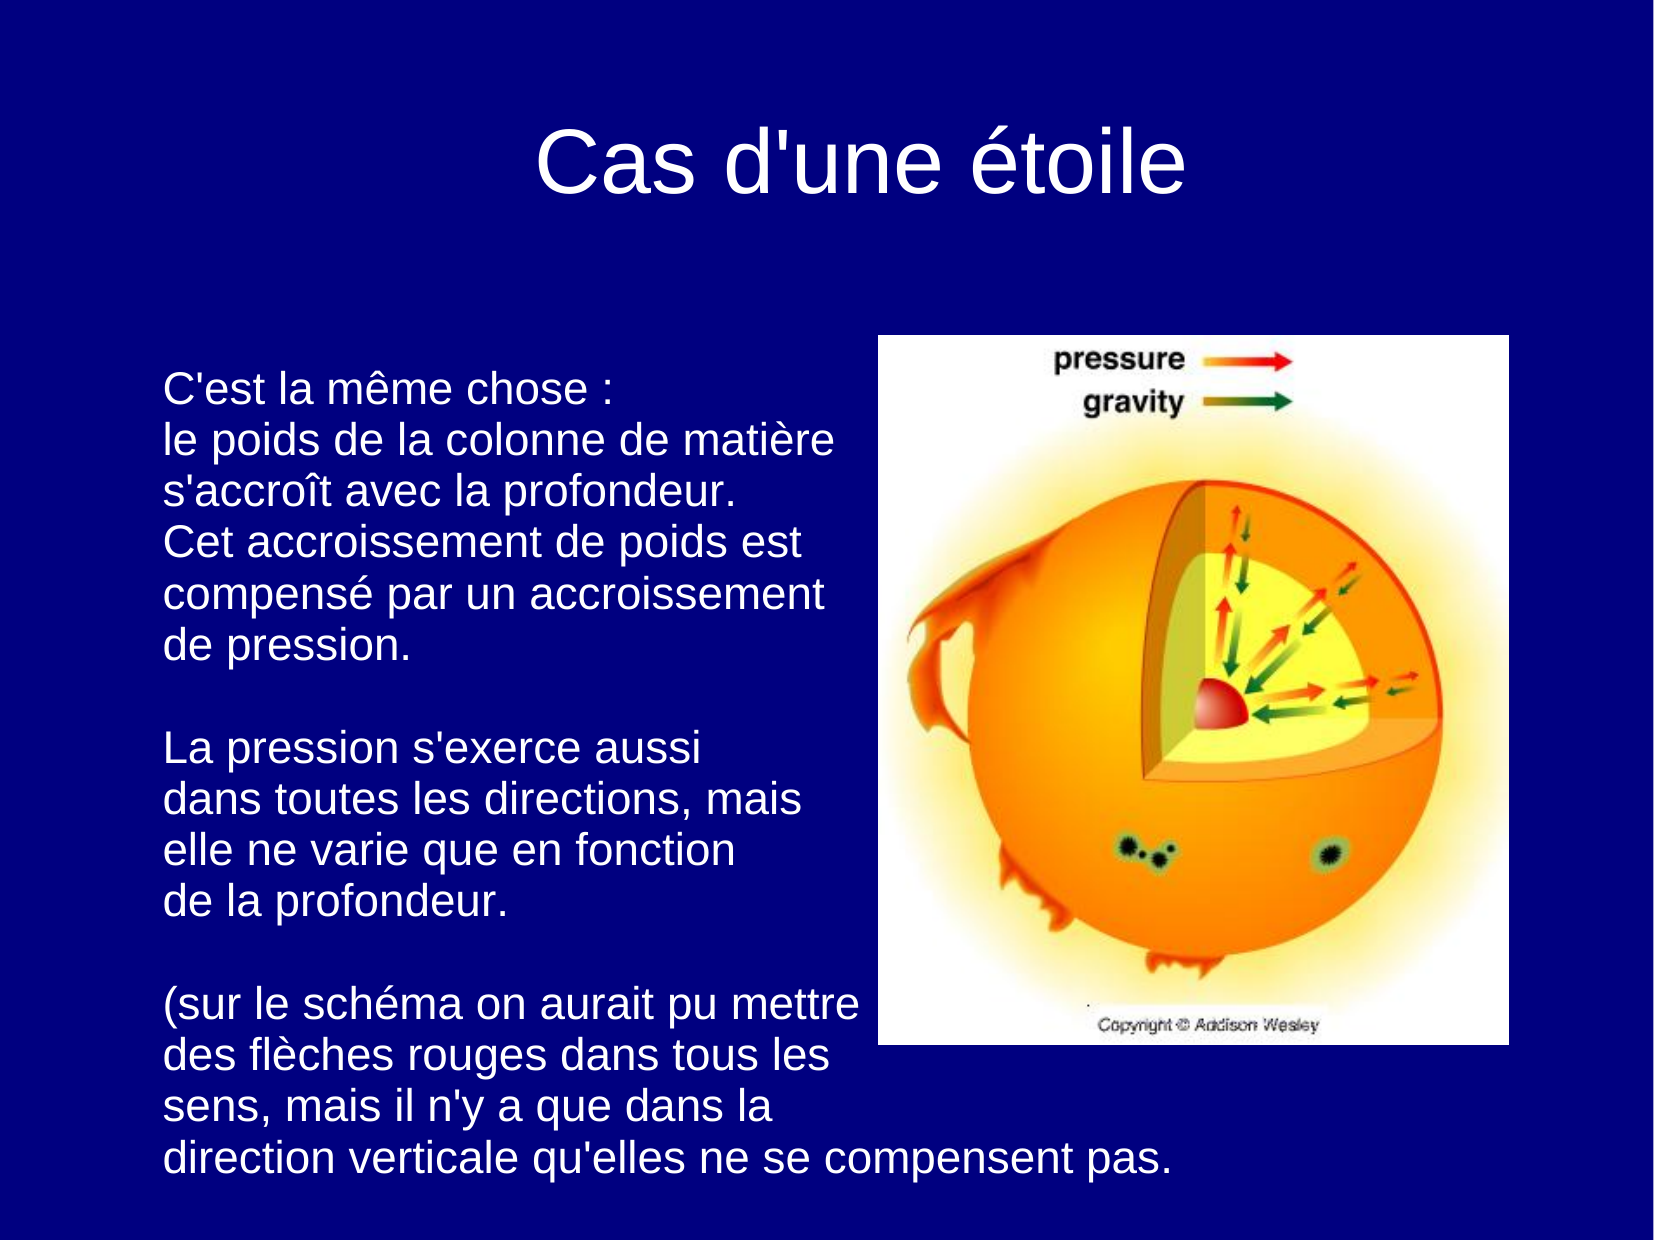

# Cas d'une étoile
C'est la même chose :
le poids de la colonne de matière
s'accroît avec la profondeur.
Cet accroissement de poids est
compensé par un accroissement
de pression.
La pression s'exerce aussi
dans toutes les directions, mais
elle ne varie que en fonction
de la profondeur.
(sur le schéma on aurait pu mettre
des flèches rouges dans tous les
sens, mais il n'y a que dans la
direction verticale qu'elles ne se compensent pas.